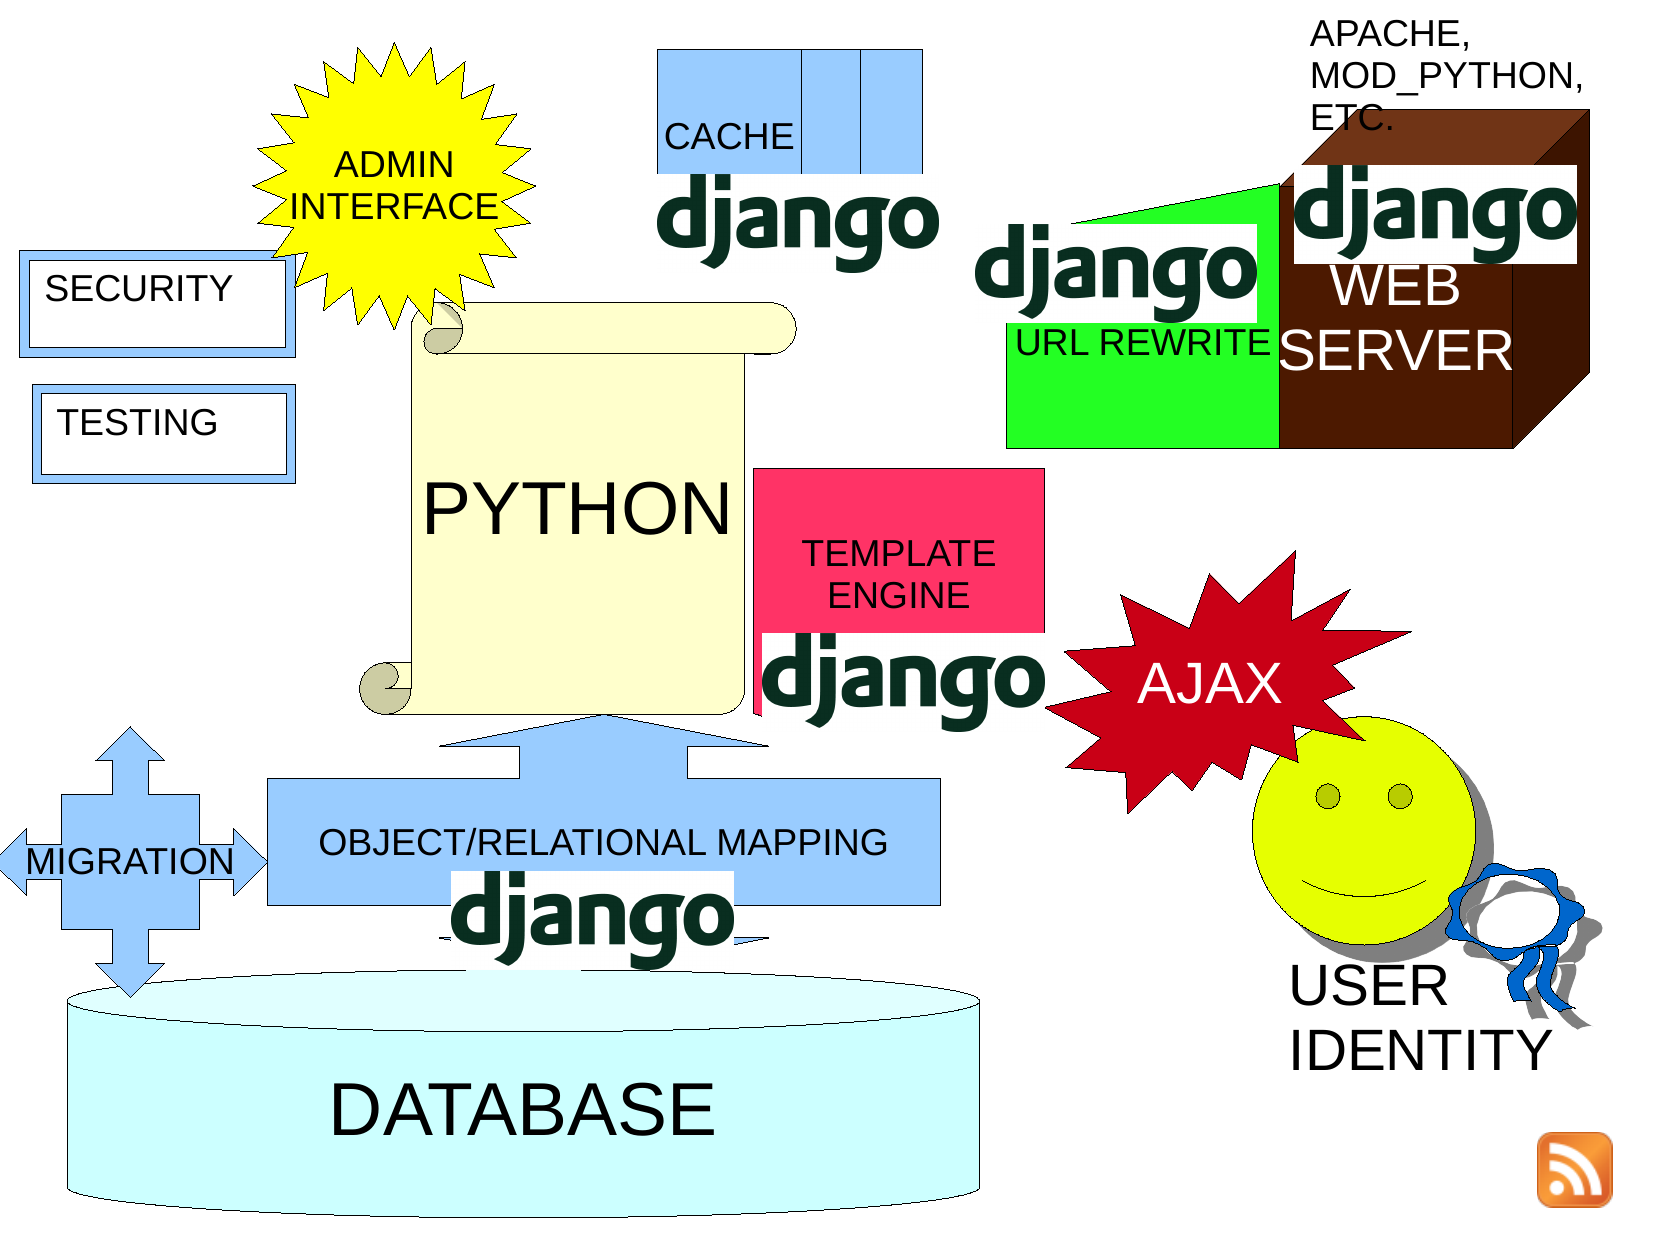

APACHE,
MOD_PYTHON,
ETC.
ADMIN
INTERFACE
CACHE
WEB
SERVER
URL REWRITE
SECURITY
PYTHON
TESTING
TEMPLATE
ENGINE
AJAX
OBJECT/RELATIONAL MAPPING
MIGRATION
USER
IDENTITY
DATABASE